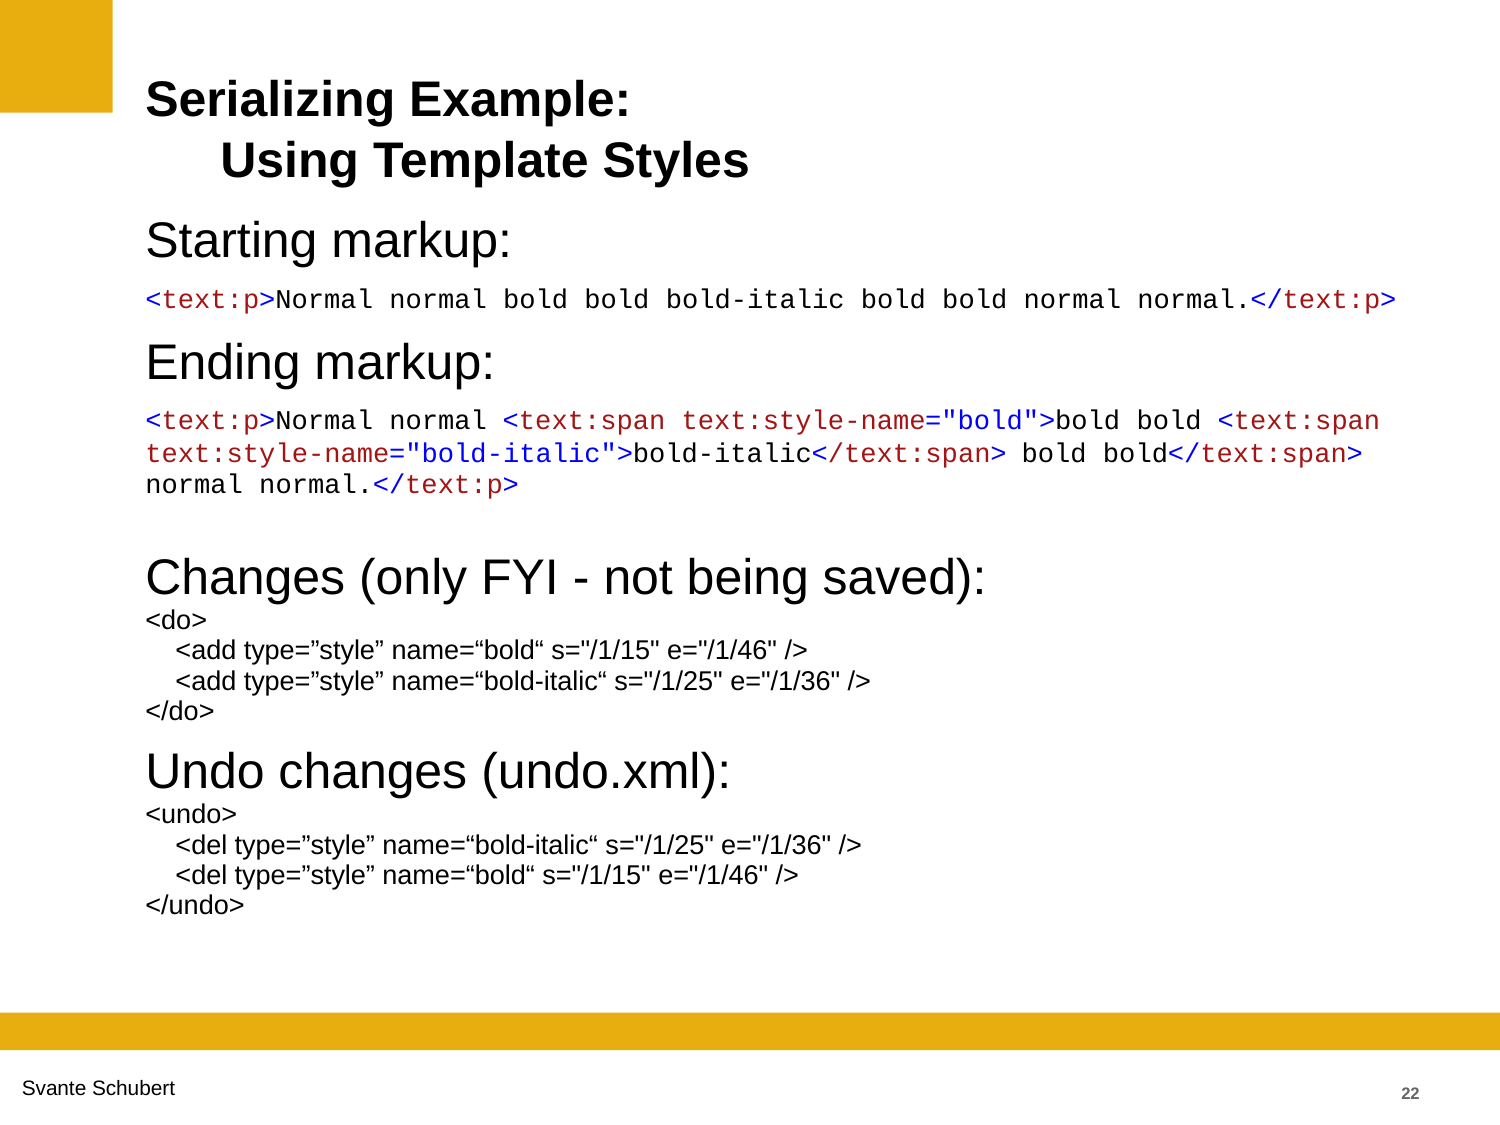

# Serializing Example: Using Template Styles
Starting markup:
<text:p>Normal normal bold bold bold-italic bold bold normal normal.</text:p>
Ending markup:
<text:p>Normal normal <text:span text:style-name="bold">bold bold <text:span  text:style-name="bold-italic">bold-italic</text:span>  bold bold</text:span>  normal normal.</text:p>
Changes (only FYI - not being saved):
<do>
    <add type=”style” name=“bold“ s="/1/15" e="/1/46" />
    <add type=”style” name=“bold-italic“ s="/1/25" e="/1/36" />
</do>
Undo changes (undo.xml):
<undo>
    <del type=”style” name=“bold-italic“ s="/1/25" e="/1/36" />
    <del type=”style” name=“bold“ s="/1/15" e="/1/46" />
</undo>
Svante Schubert